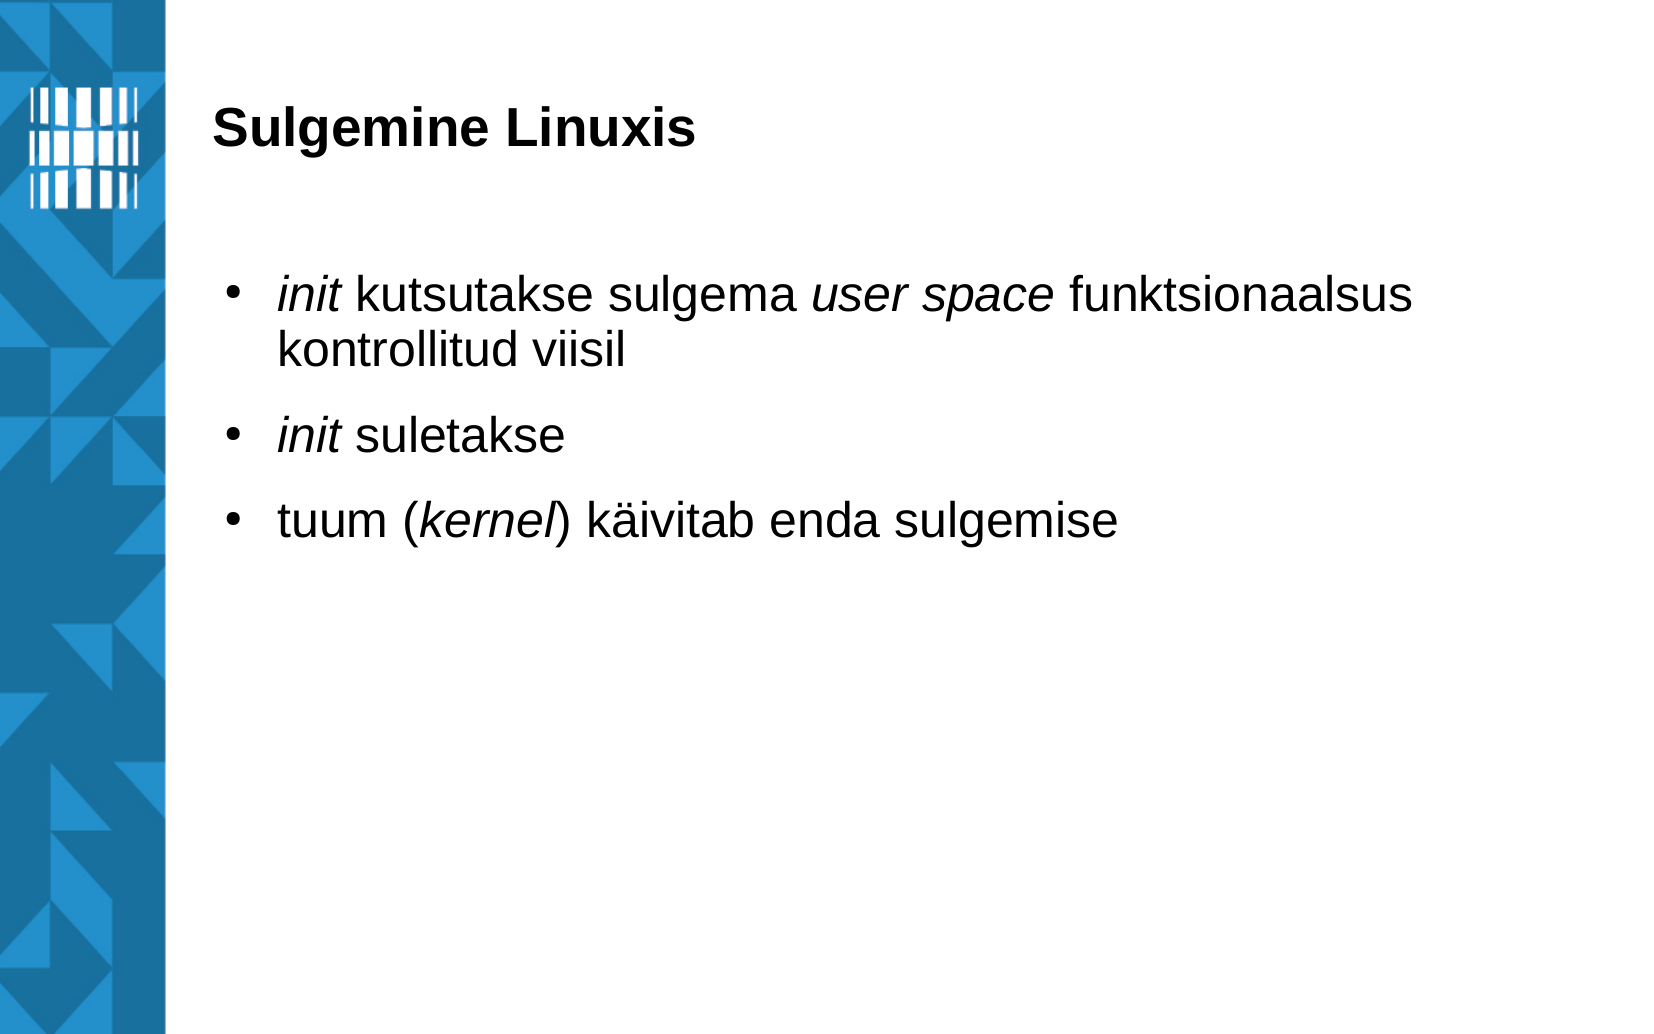

# Sulgemine Linuxis
init kutsutakse sulgema user space funktsionaalsus kontrollitud viisil
init suletakse
tuum (kernel) käivitab enda sulgemise